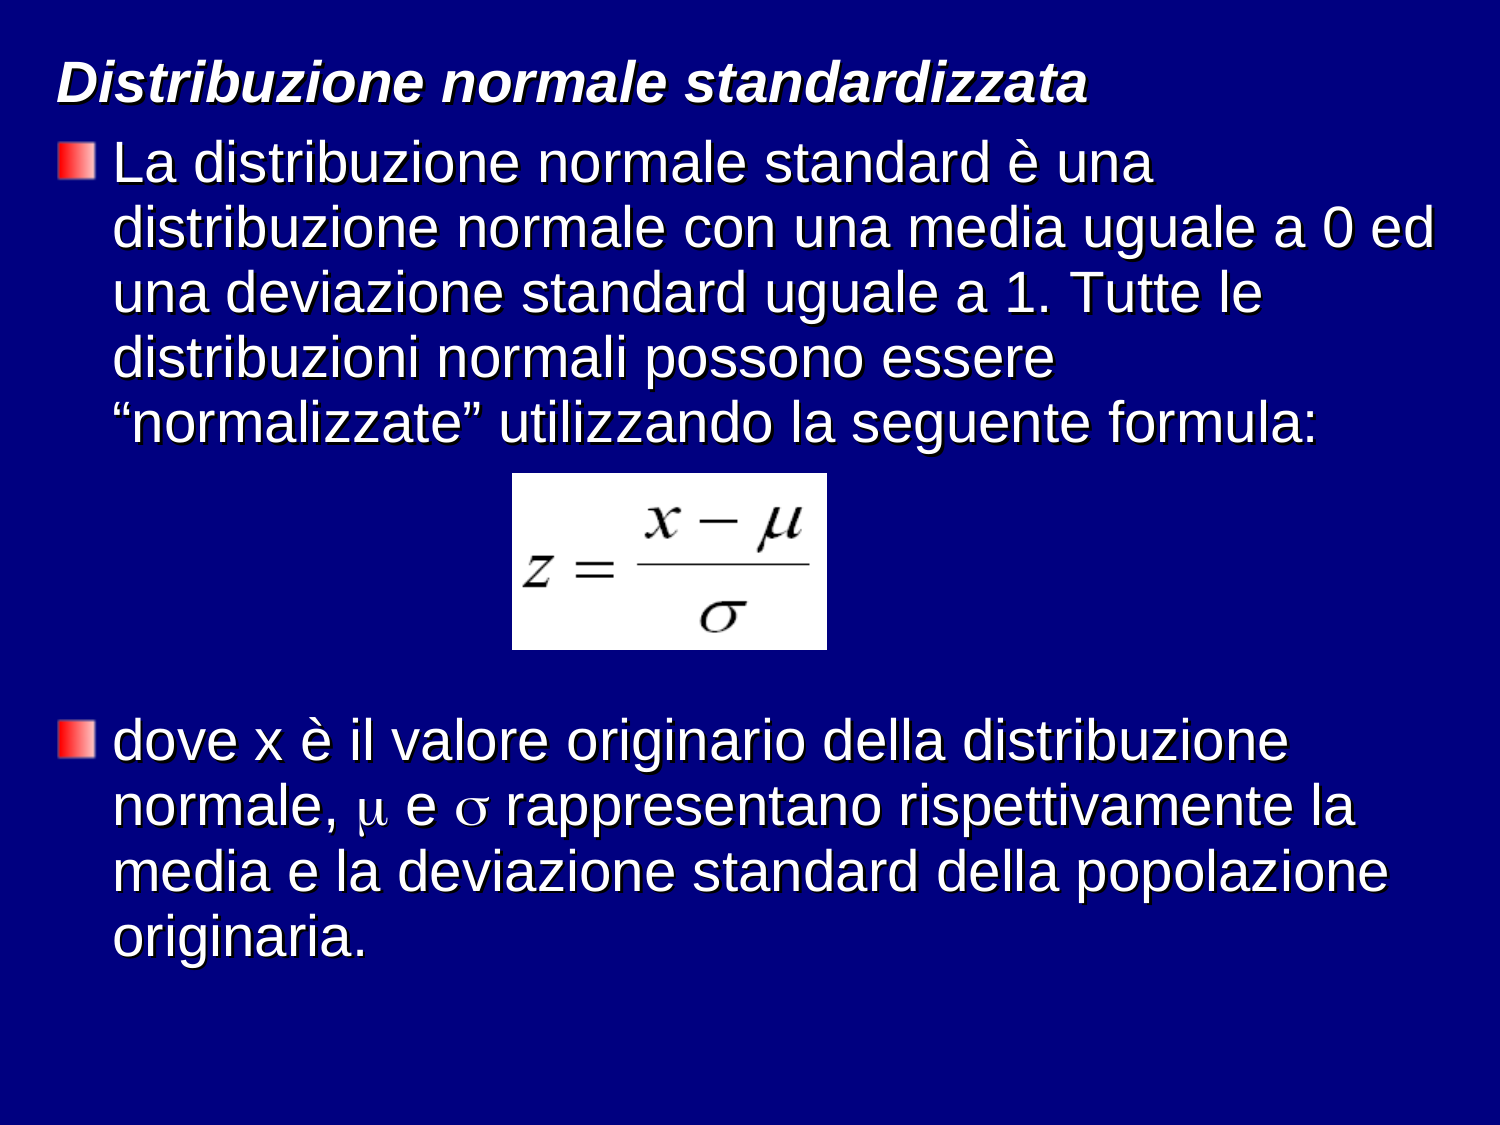

# Distribuzione normale standardizzata
La distribuzione normale standard è una distribuzione normale con una media uguale a 0 ed una deviazione standard uguale a 1. Tutte le distribuzioni normali possono essere “normalizzate” utilizzando la seguente formula:
dove x è il valore originario della distribuzione normale,  e  rappresentano rispettivamente la media e la deviazione standard della popolazione originaria.